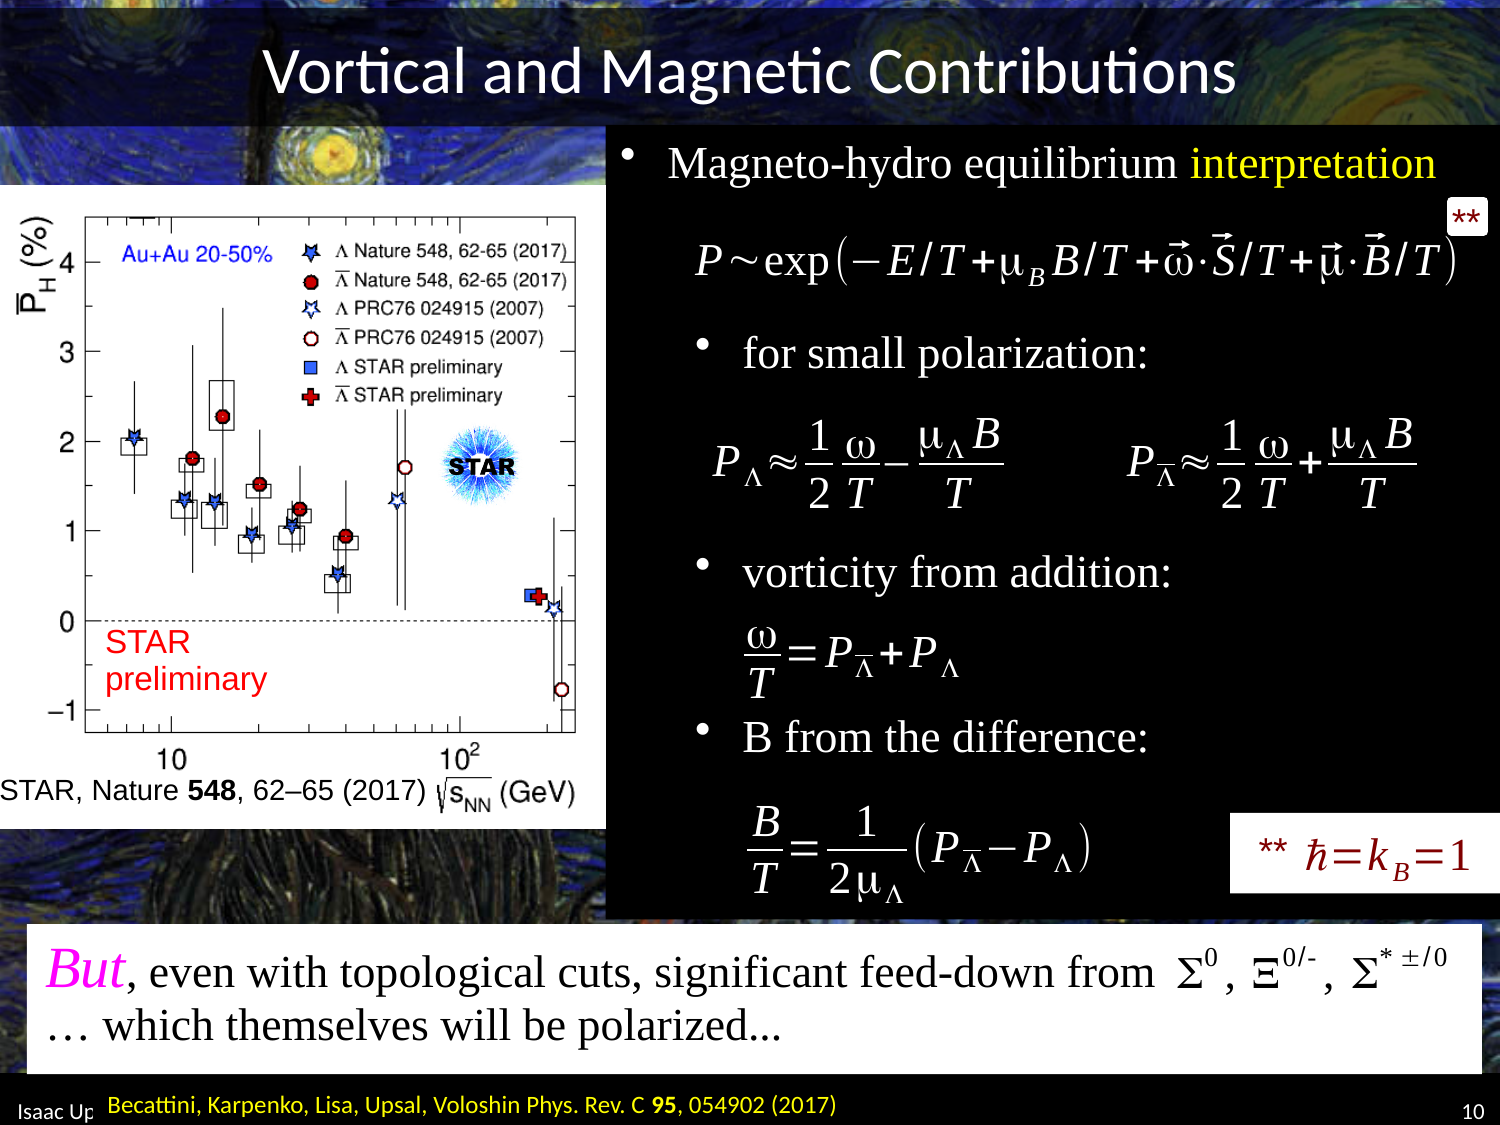

# Vortical and Magnetic Contributions
Magneto-hydro equilibrium interpretation
for small polarization:
vorticity from addition:
B from the difference:
**
–
STAR preliminary
STAR, Nature 548, 62–65 (2017)
**
But, even with topological cuts, significant feed-down from
… which themselves will be polarized...
Becattini, Karpenko, Lisa, Upsal, Voloshin Phys. Rev. C 95, 054902 (2017)
10